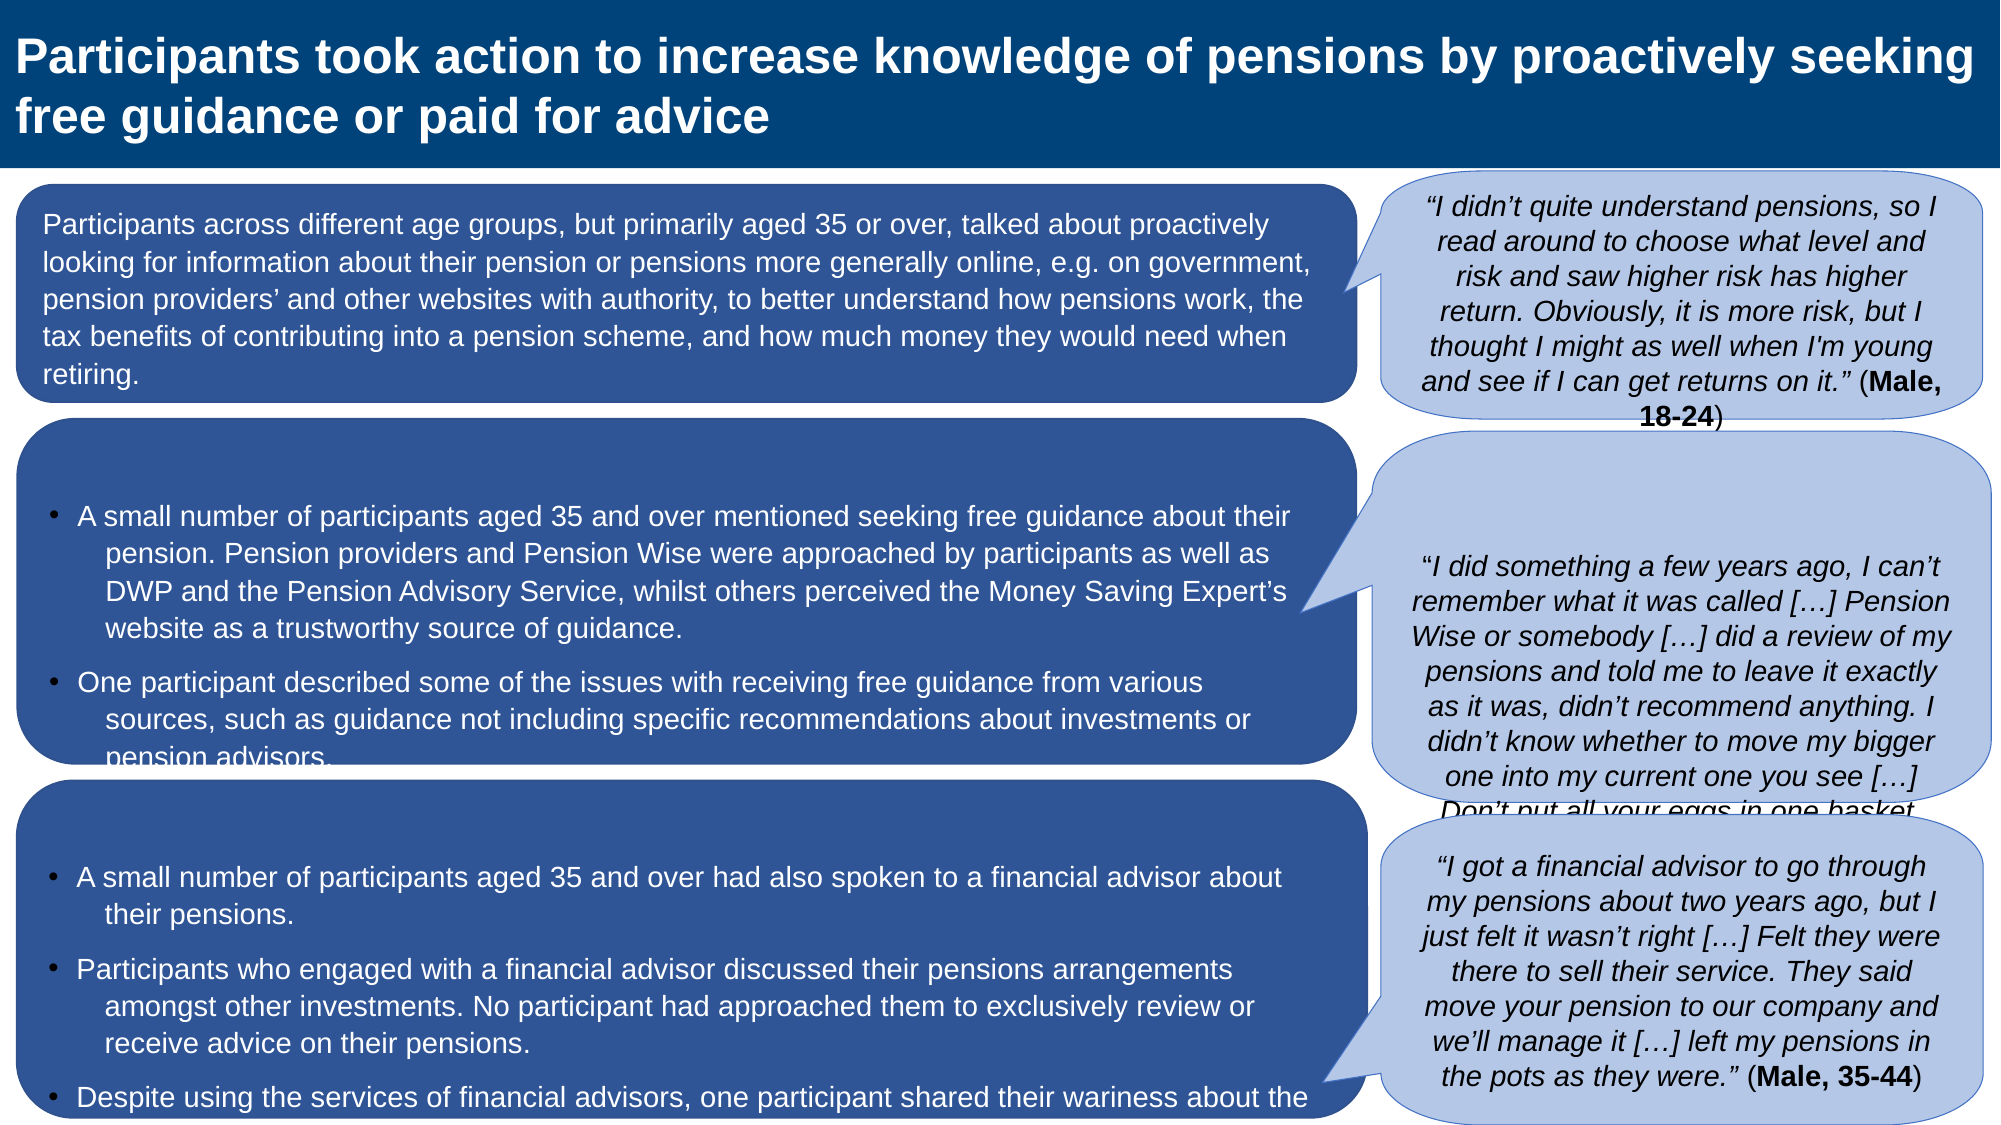

# Participants took action to increase knowledge of pensions by proactively seeking free guidance or paid for advice
“I didn’t quite understand pensions, so I read around to choose what level and risk and saw higher risk has higher return. Obviously, it is more risk, but I thought I might as well when I'm young and see if I can get returns on it.” (Male, 18-24)
Participants across different age groups, but primarily aged 35 or over, talked about proactively looking for information about their pension or pensions more generally online, e.g. on government, pension providers’ and other websites with authority, to better understand how pensions work, the tax benefits of contributing into a pension scheme, and how much money they would need when retiring.
A small number of participants aged 35 and over mentioned seeking free guidance about their pension. Pension providers and Pension Wise were approached by participants as well as DWP and the Pension Advisory Service, whilst others perceived the Money Saving Expert’s website as a trustworthy source of guidance.
One participant described some of the issues with receiving free guidance from various sources, such as guidance not including specific recommendations about investments or pension advisors.
“I did something a few years ago, I can’t remember what it was called […] Pension Wise or somebody […] did a review of my pensions and told me to leave it exactly as it was, didn’t recommend anything. I didn’t know whether to move my bigger one into my current one you see […] Don’t put all your eggs in one basket, they are pretty similar, leave the old one as is and carry on with your current one.” (Female, 45-54)
A small number of participants aged 35 and over had also spoken to a financial advisor about their pensions.
Participants who engaged with a financial advisor discussed their pensions arrangements amongst other investments. No participant had approached them to exclusively review or receive advice on their pensions.
Despite using the services of financial advisors, one participant shared their wariness about the advice received and the financial advisor’s motivations.
“I got a financial advisor to go through my pensions about two years ago, but I just felt it wasn’t right […] Felt they were there to sell their service. They said move your pension to our company and we’ll manage it […] left my pensions in the pots as they were.” (Male, 35-44)